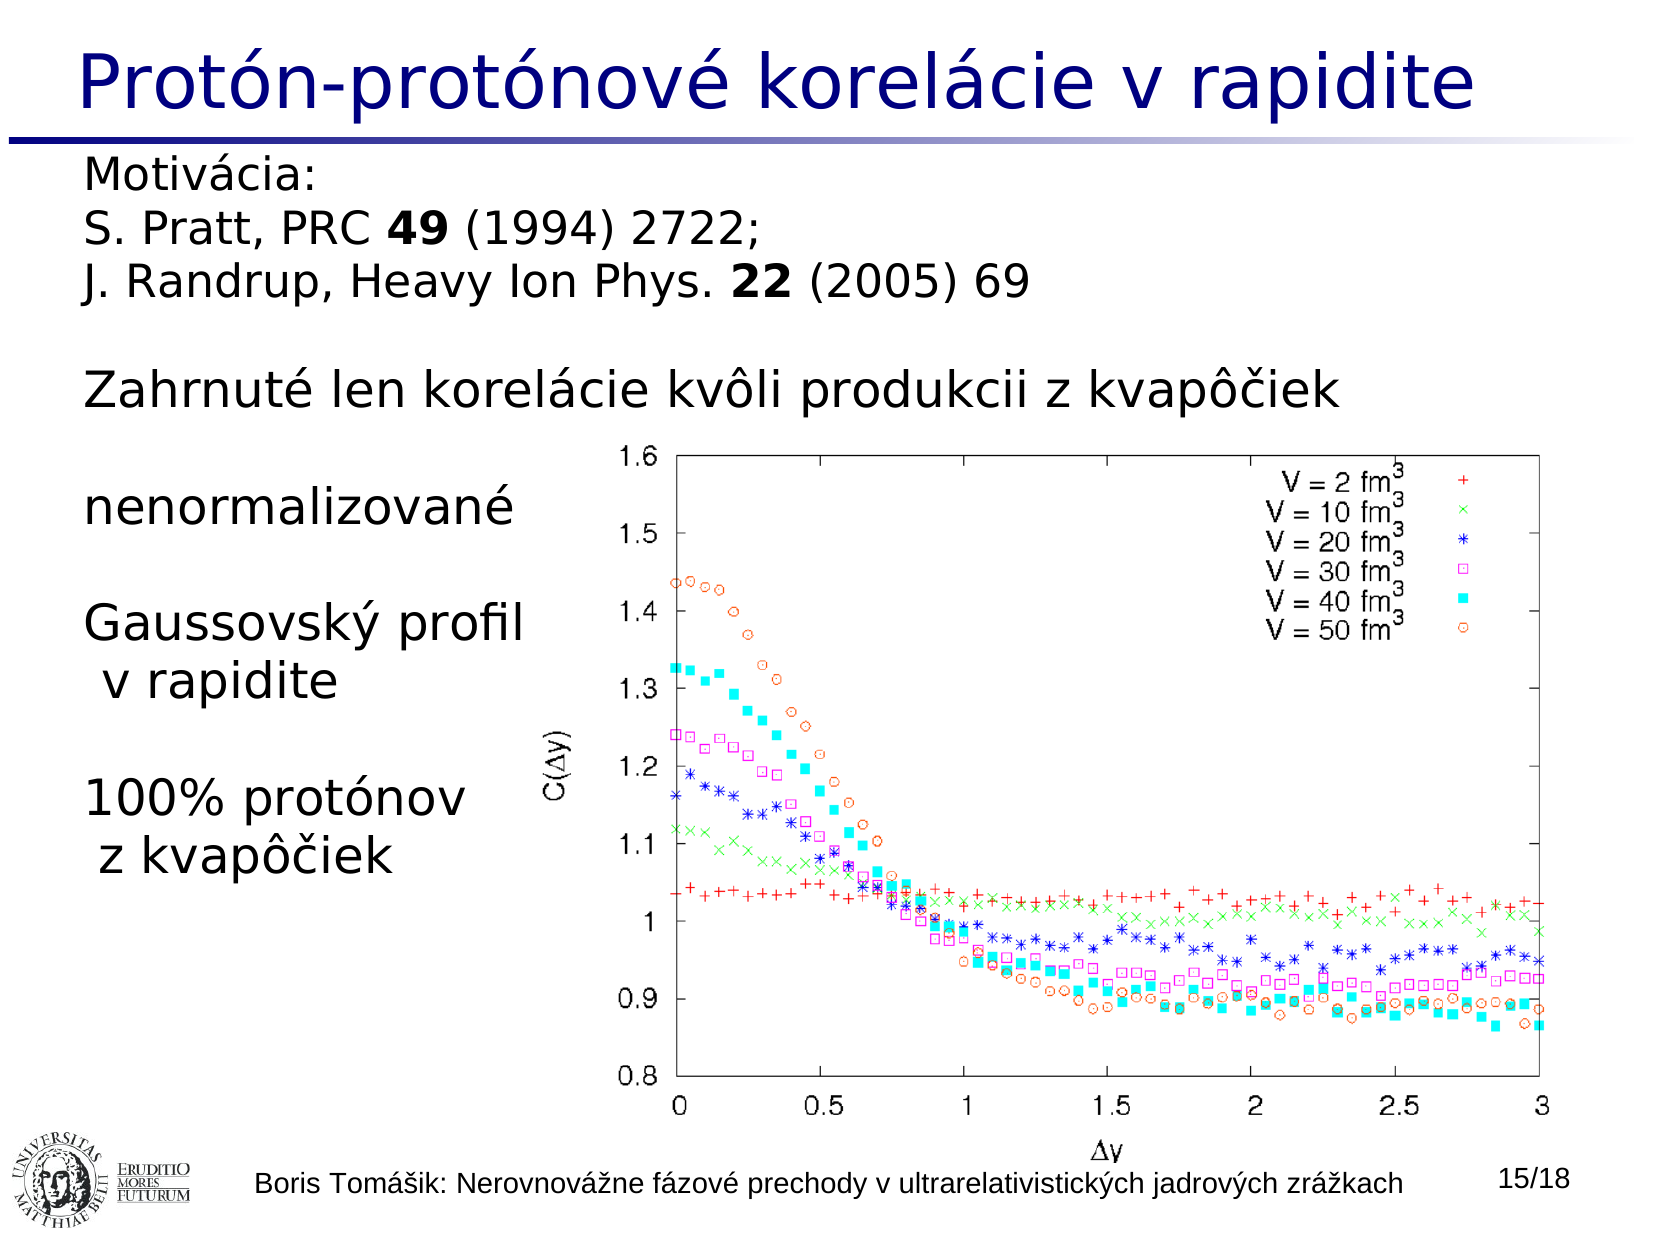

# Protón-protónové korelácie v rapidite
Motivácia:
S. Pratt, PRC 49 (1994) 2722;
J. Randrup, Heavy Ion Phys. 22 (2005) 69
Zahrnuté len korelácie kvôli produkcii z kvapôčiek
nenormalizované
Gaussovský profil
v rapidite
100% protónov
z kvapôčiek
15